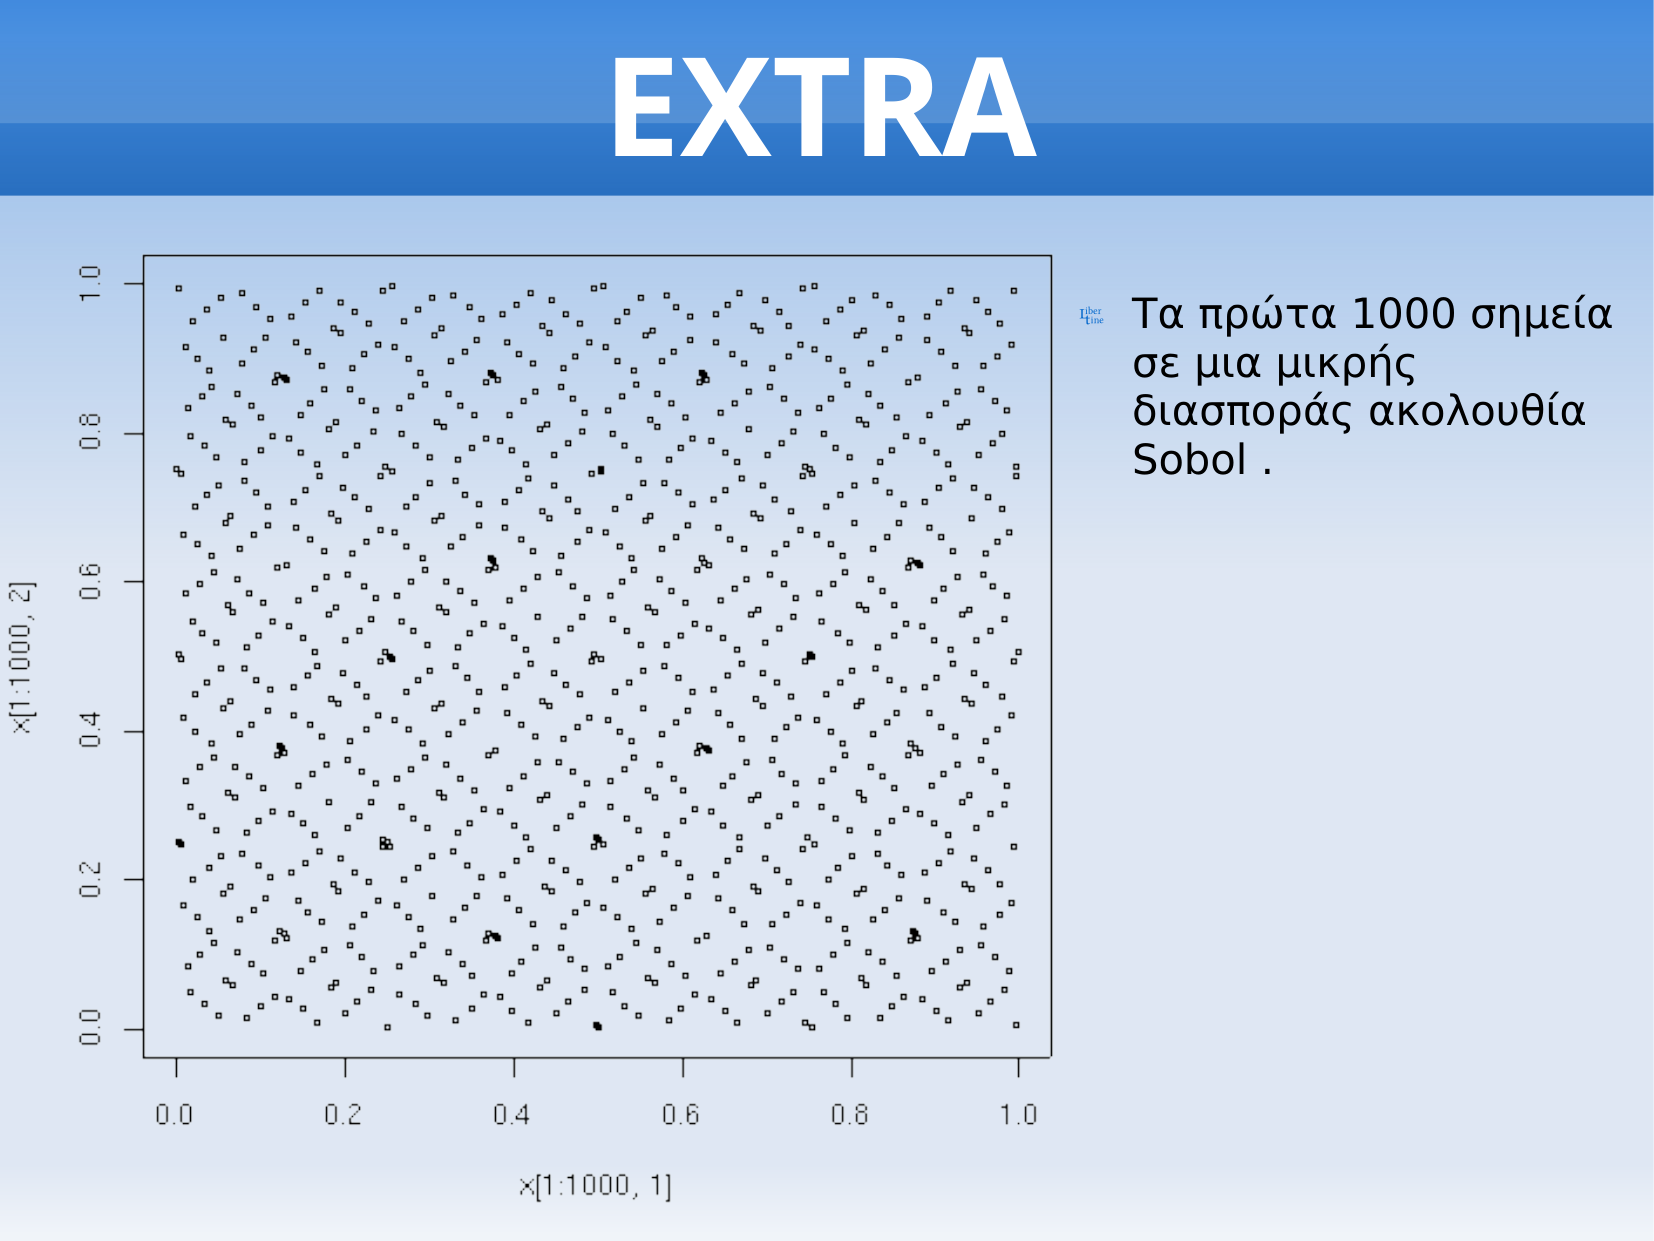

# EXTRA
Τα πρώτα 1000 σημεία σε μια μικρής διασποράς ακολουθία Sobol .